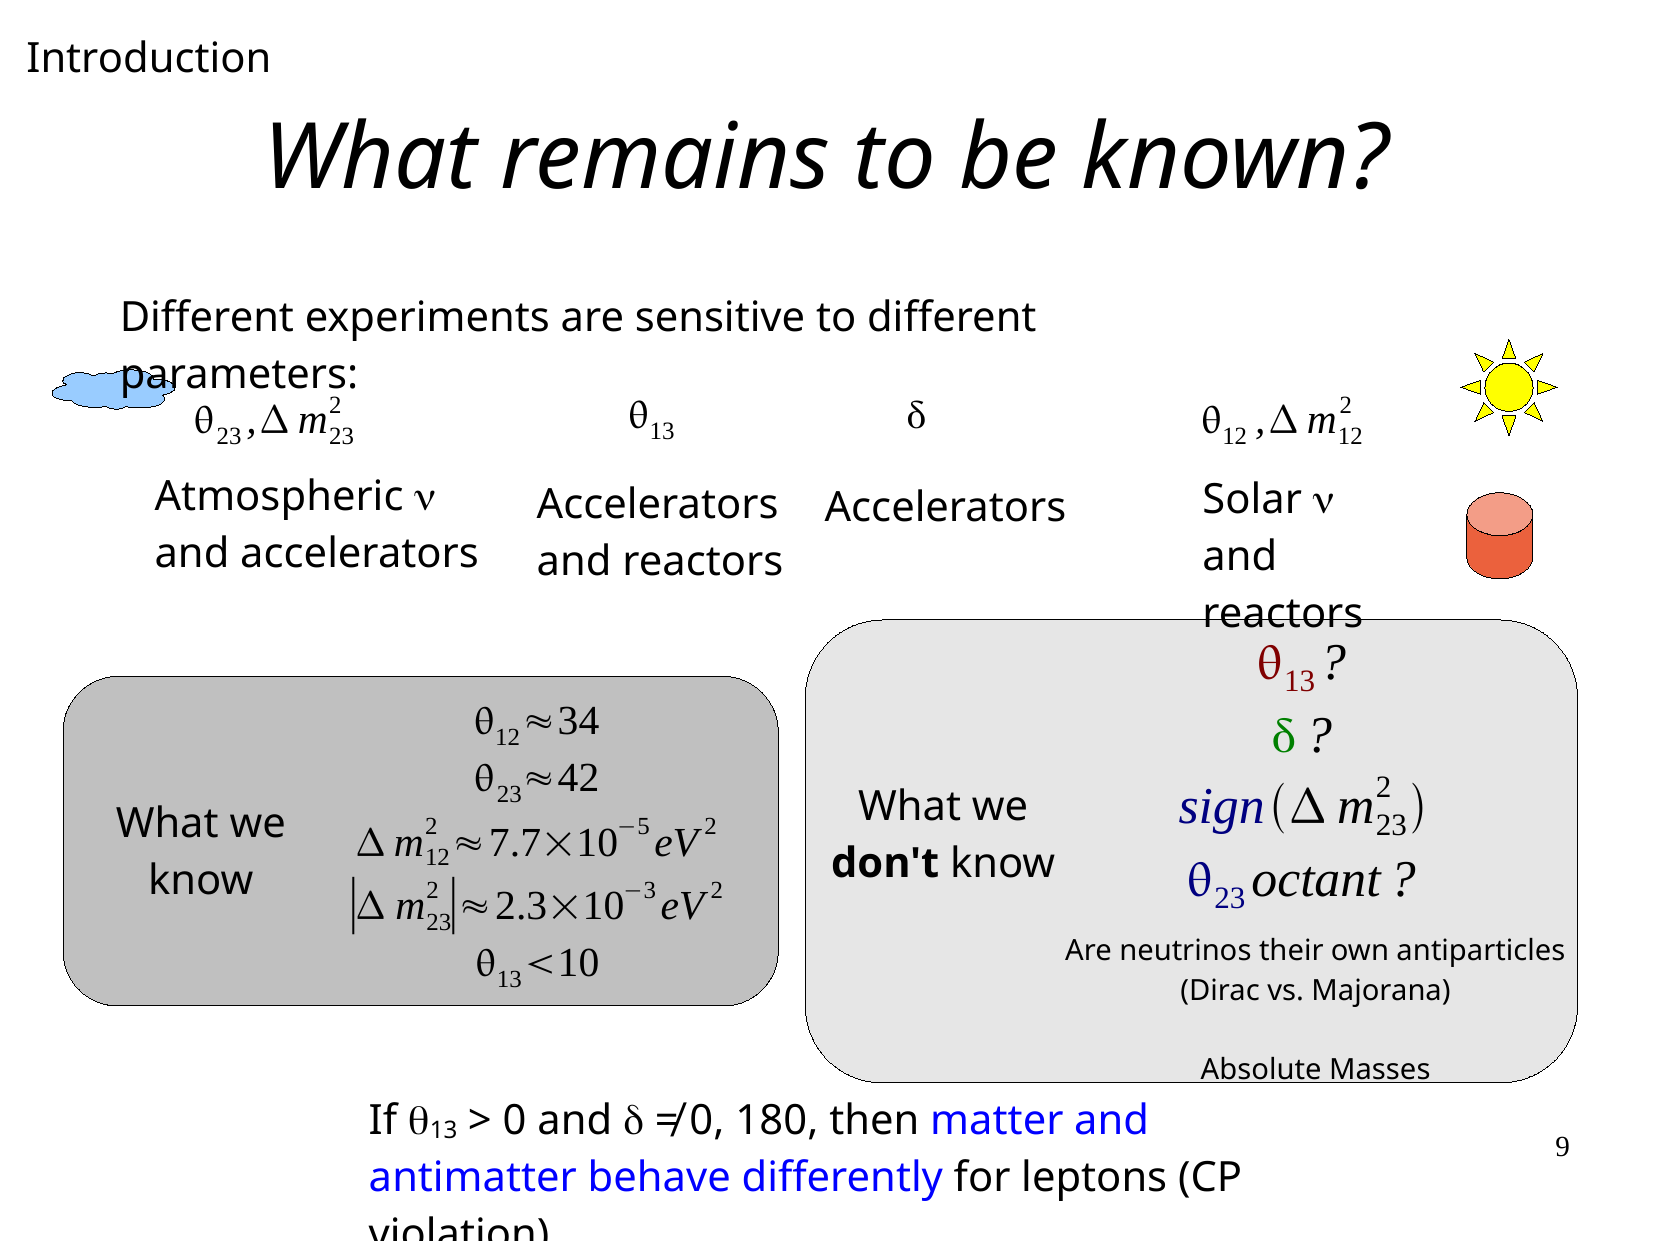

Introduction
# What remains to be known?
Different experiments are sensitive to different parameters:
Atmospheric n and accelerators
Solar n
and reactors
Accelerators and reactors
Accelerators
What we don't know
What we know
Are neutrinos their own antiparticles (Dirac vs. Majorana)
Absolute Masses
If q13 > 0 and d ≠ 0, 180, then matter and antimatter behave differently for leptons (CP violation).
9